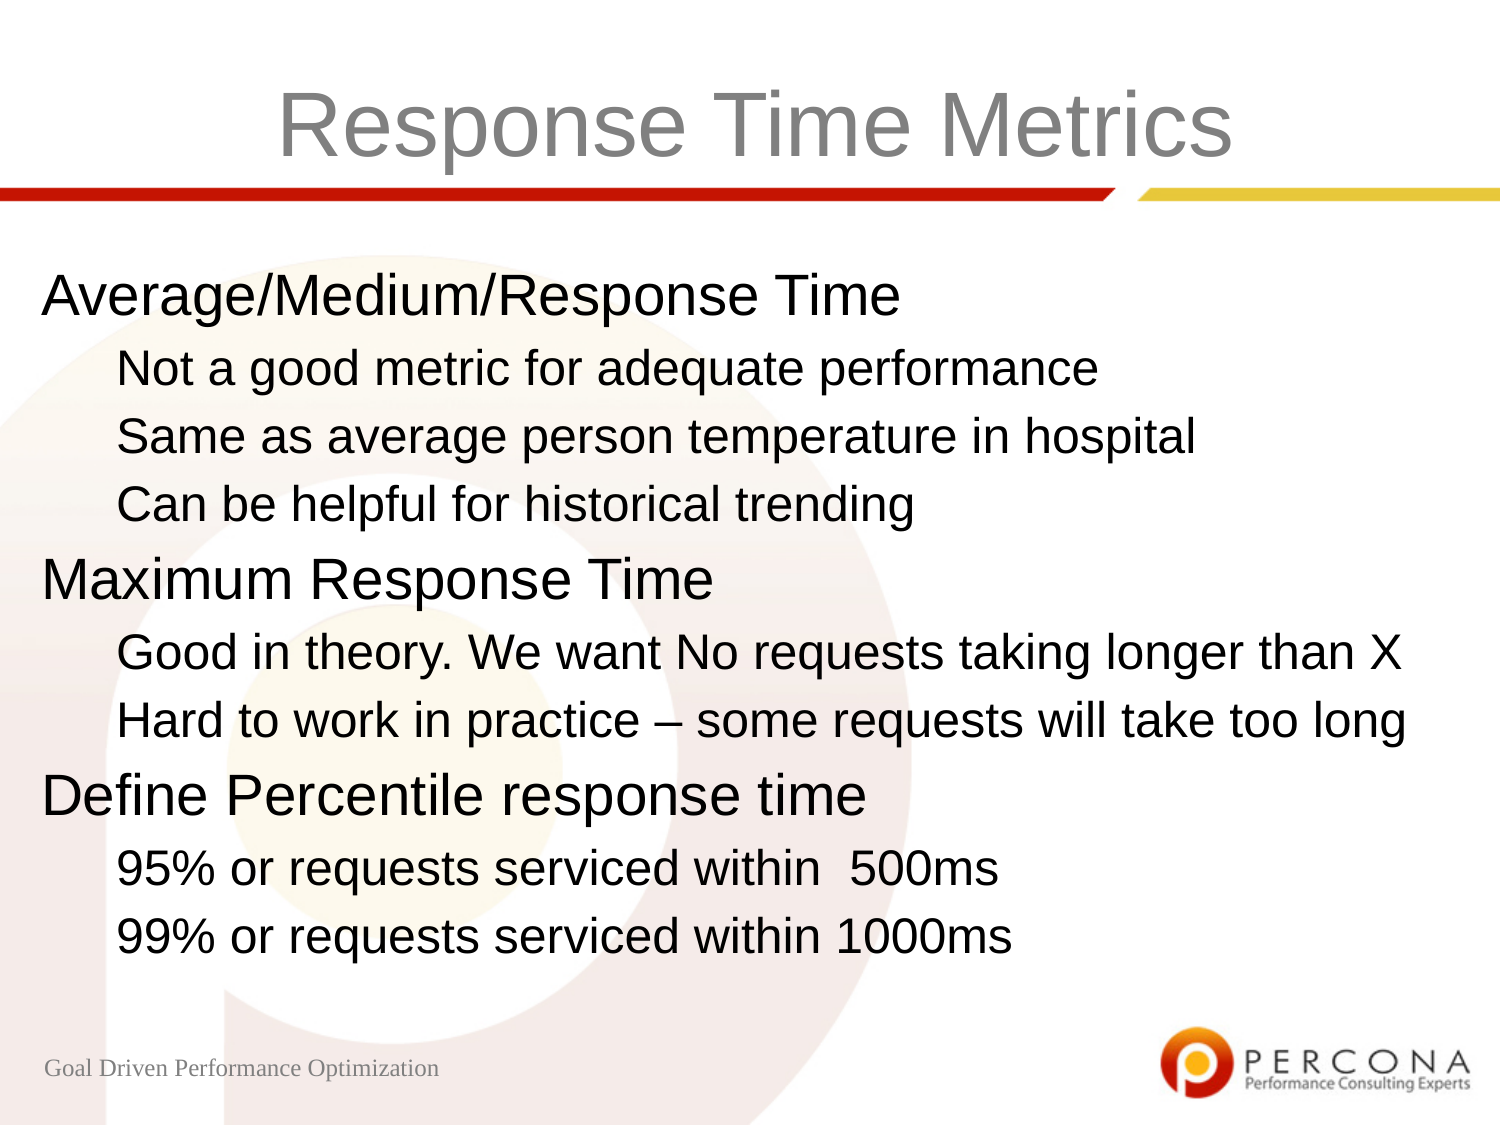

# Response Time Metrics
Average/Medium/Response Time
Not a good metric for adequate performance
Same as average person temperature in hospital
Can be helpful for historical trending
Maximum Response Time
Good in theory. We want No requests taking longer than X
Hard to work in practice – some requests will take too long
Define Percentile response time
95% or requests serviced within 500ms
99% or requests serviced within 1000ms